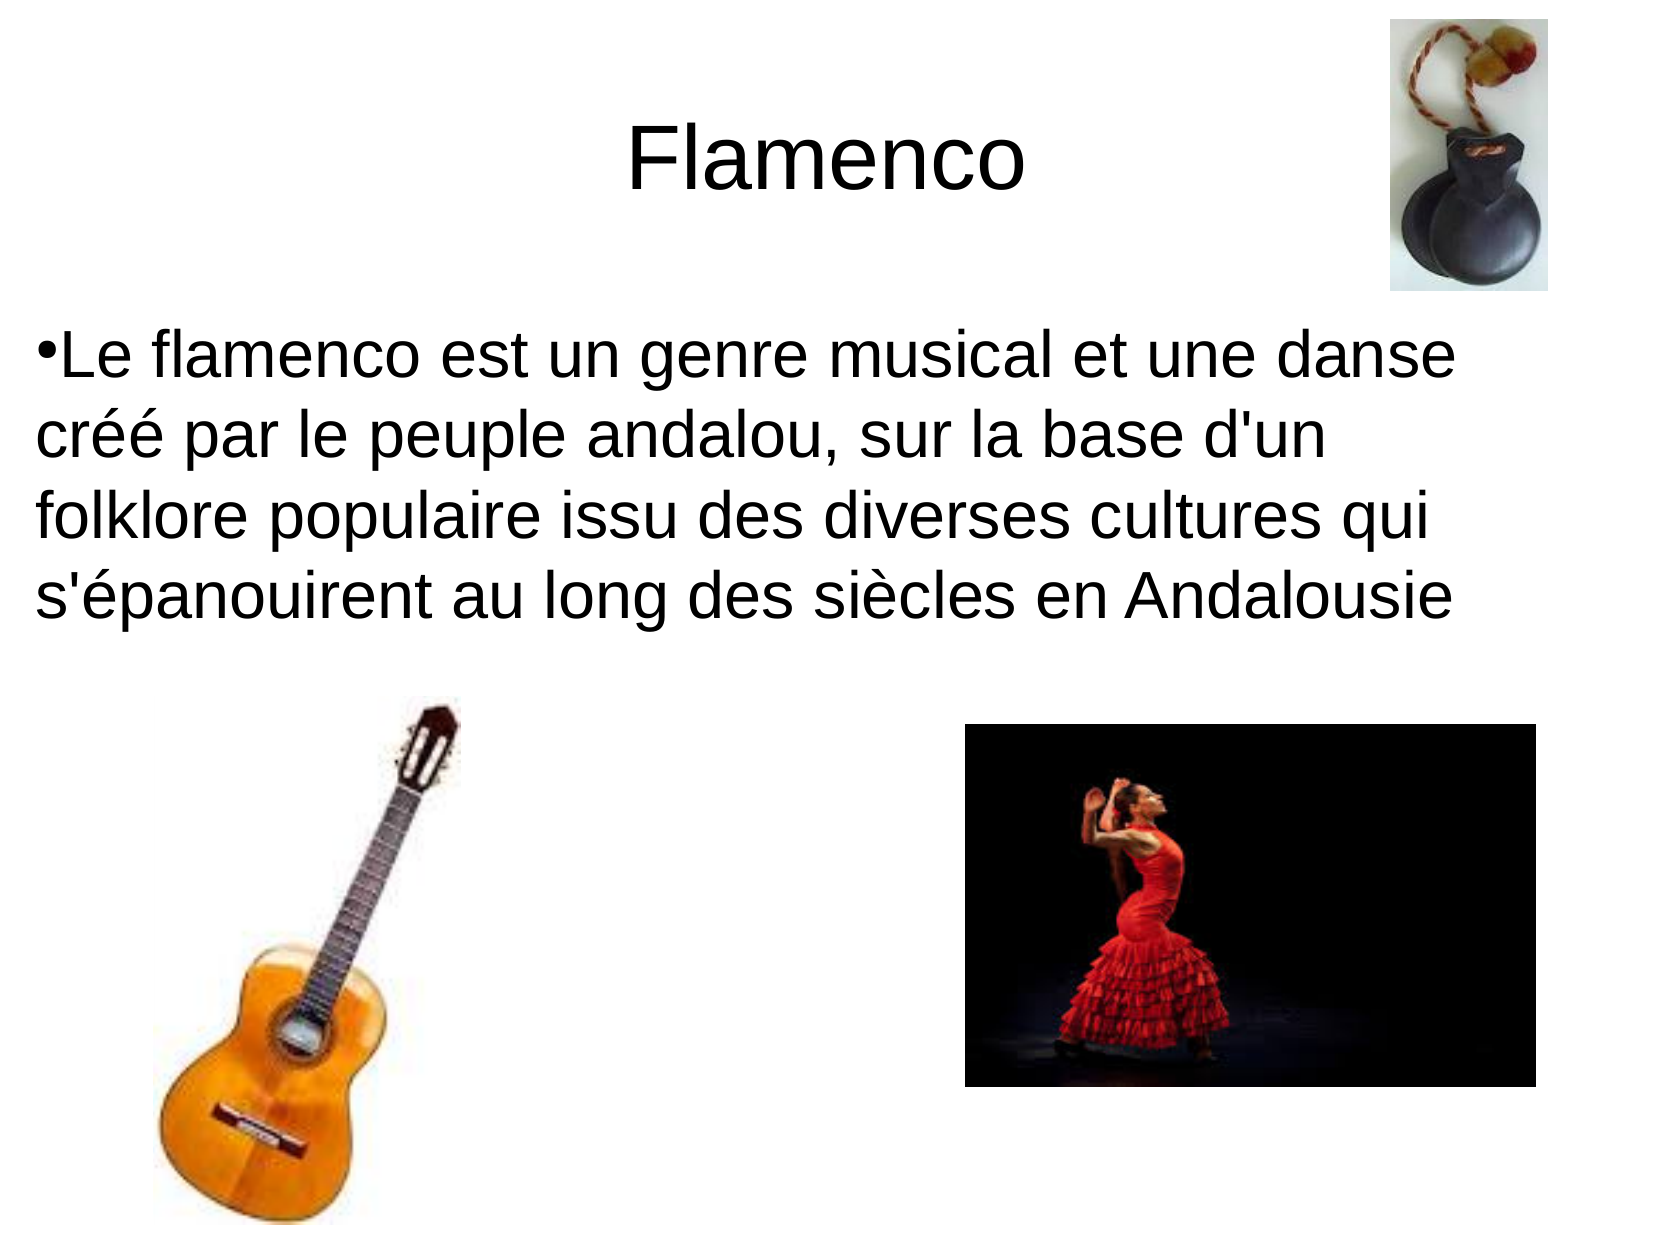

# Flamenco
Le flamenco est un genre musical et une danse créé par le peuple andalou, sur la base d'un folklore populaire issu des diverses cultures qui s'épanouirent au long des siècles en Andalousie